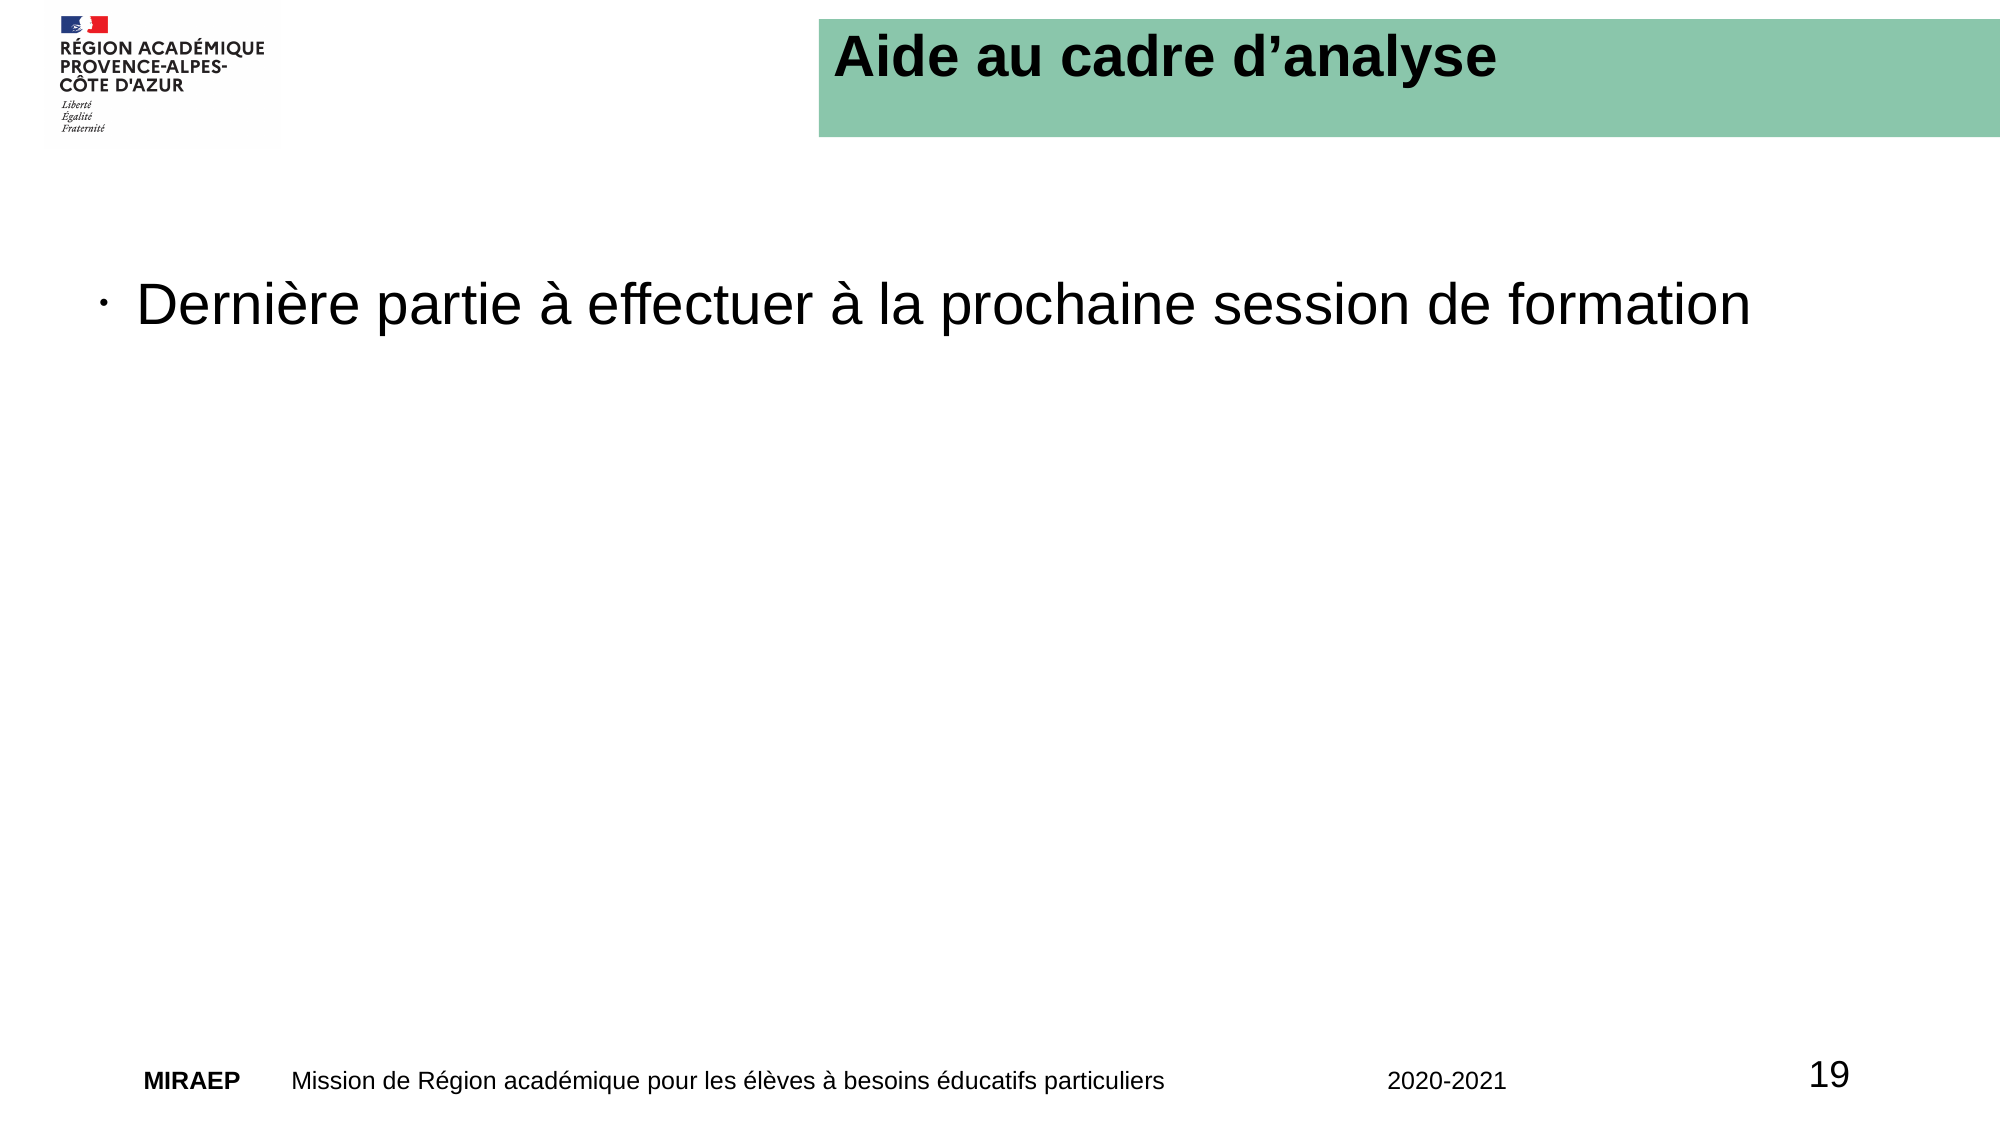

# Aide au cadre d’analyse
Dernière partie à effectuer à la prochaine session de formation